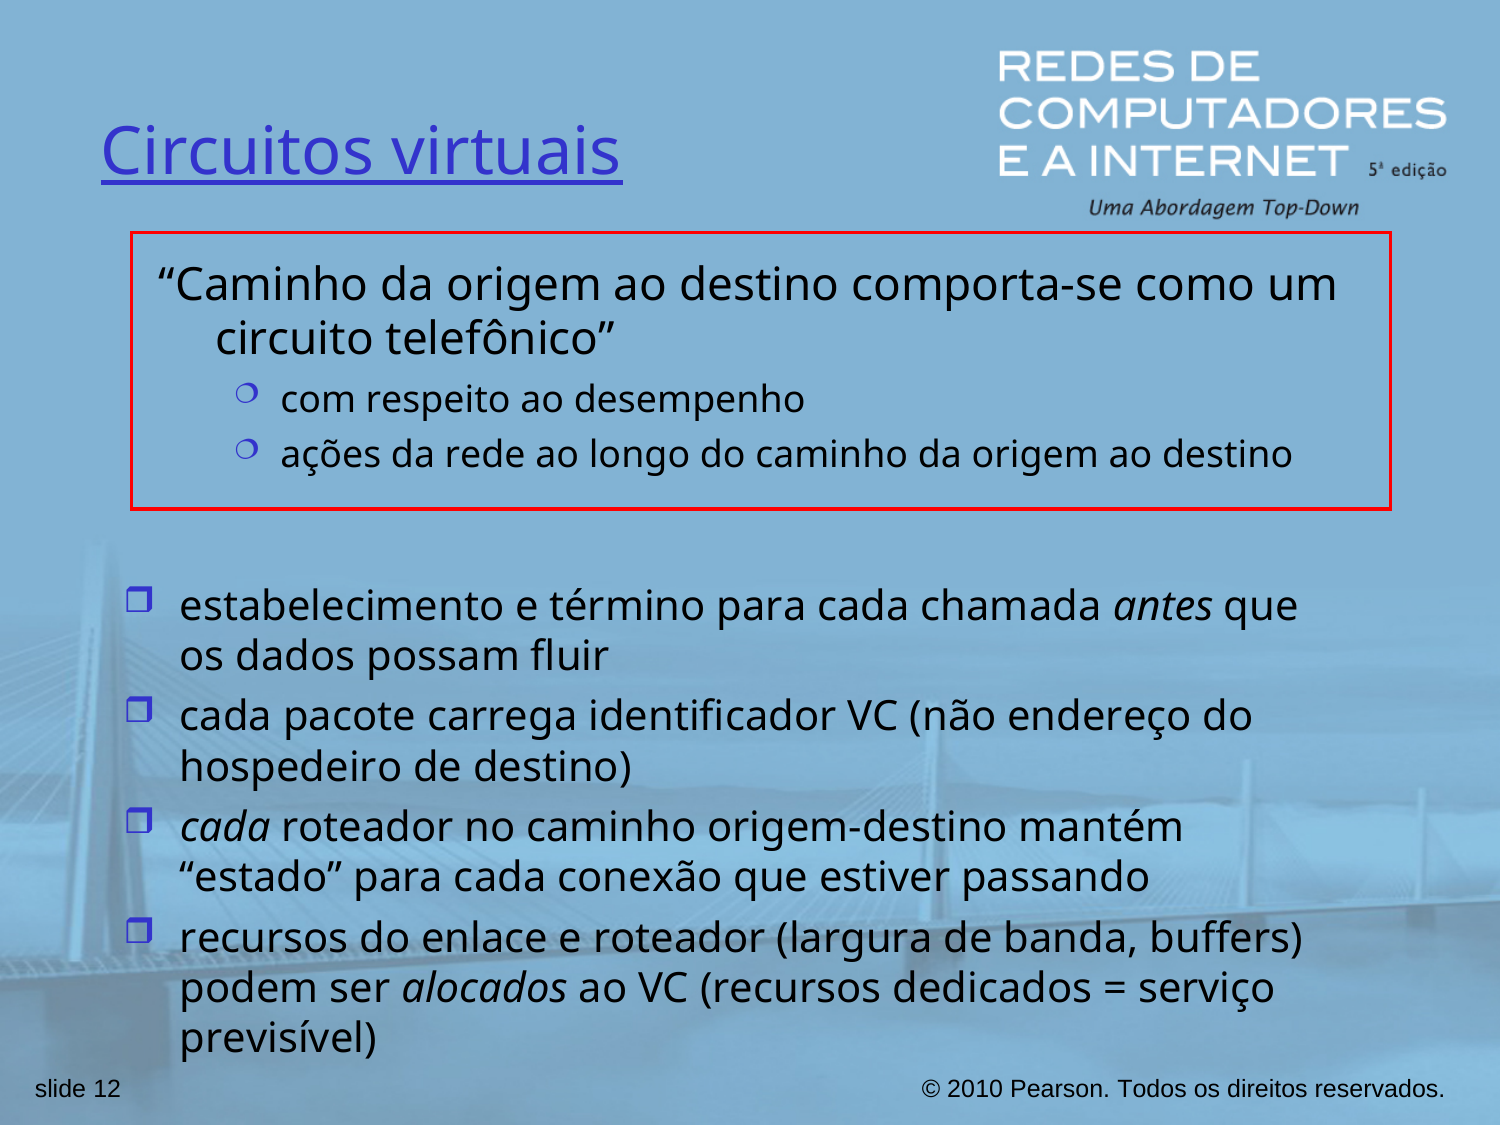

# Circuitos virtuais
“Caminho da origem ao destino comporta-se como um circuito telefônico”
com respeito ao desempenho
ações da rede ao longo do caminho da origem ao destino
estabelecimento e término para cada chamada antes que os dados possam fluir
cada pacote carrega identificador VC (não endereço do hospedeiro de destino)
cada roteador no caminho origem-destino mantém “estado” para cada conexão que estiver passando
recursos do enlace e roteador (largura de banda, buffers) podem ser alocados ao VC (recursos dedicados = serviço previsível)